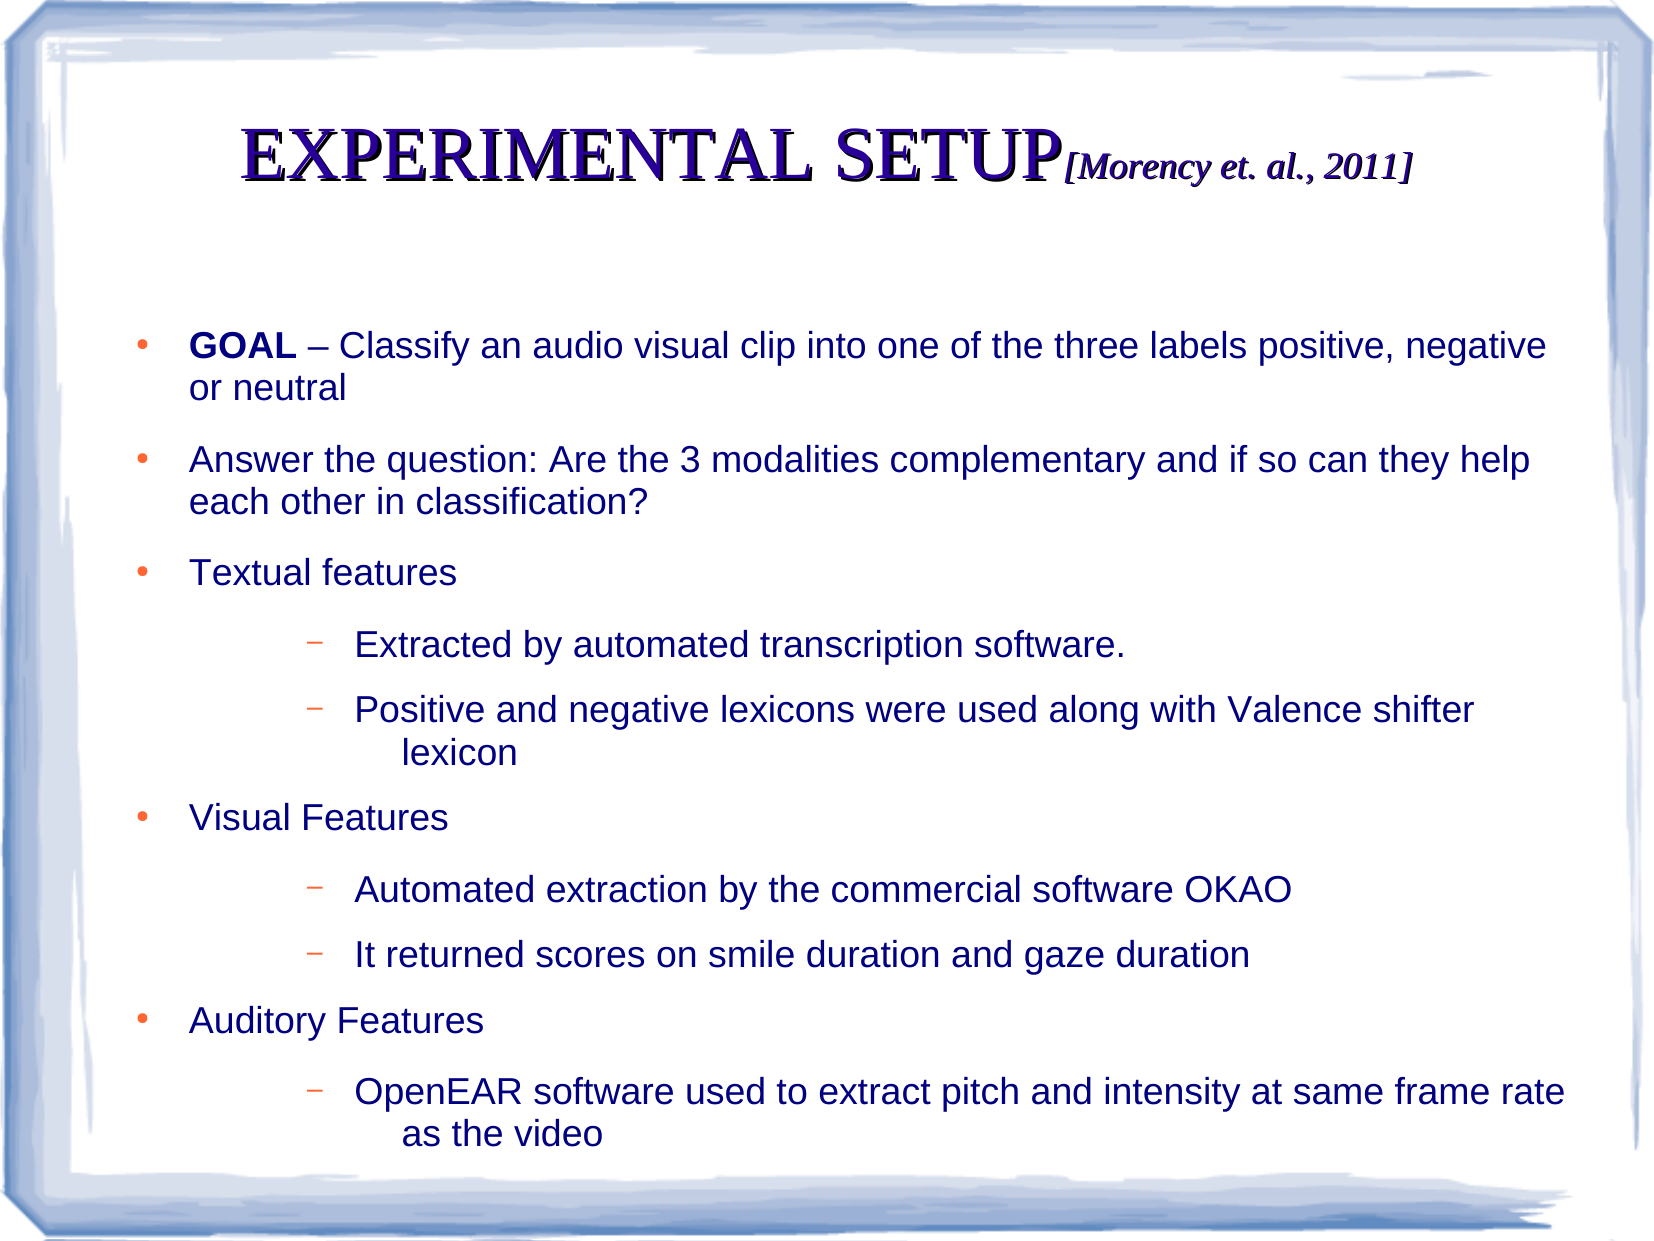

# EXPERIMENTAL SETUP[Morency et. al., 2011]
GOAL – Classify an audio visual clip into one of the three labels positive, negative or neutral
Answer the question: Are the 3 modalities complementary and if so can they help each other in classification?
Textual features
Extracted by automated transcription software.
Positive and negative lexicons were used along with Valence shifter lexicon
Visual Features
Automated extraction by the commercial software OKAO
It returned scores on smile duration and gaze duration
Auditory Features
OpenEAR software used to extract pitch and intensity at same frame rate as the video